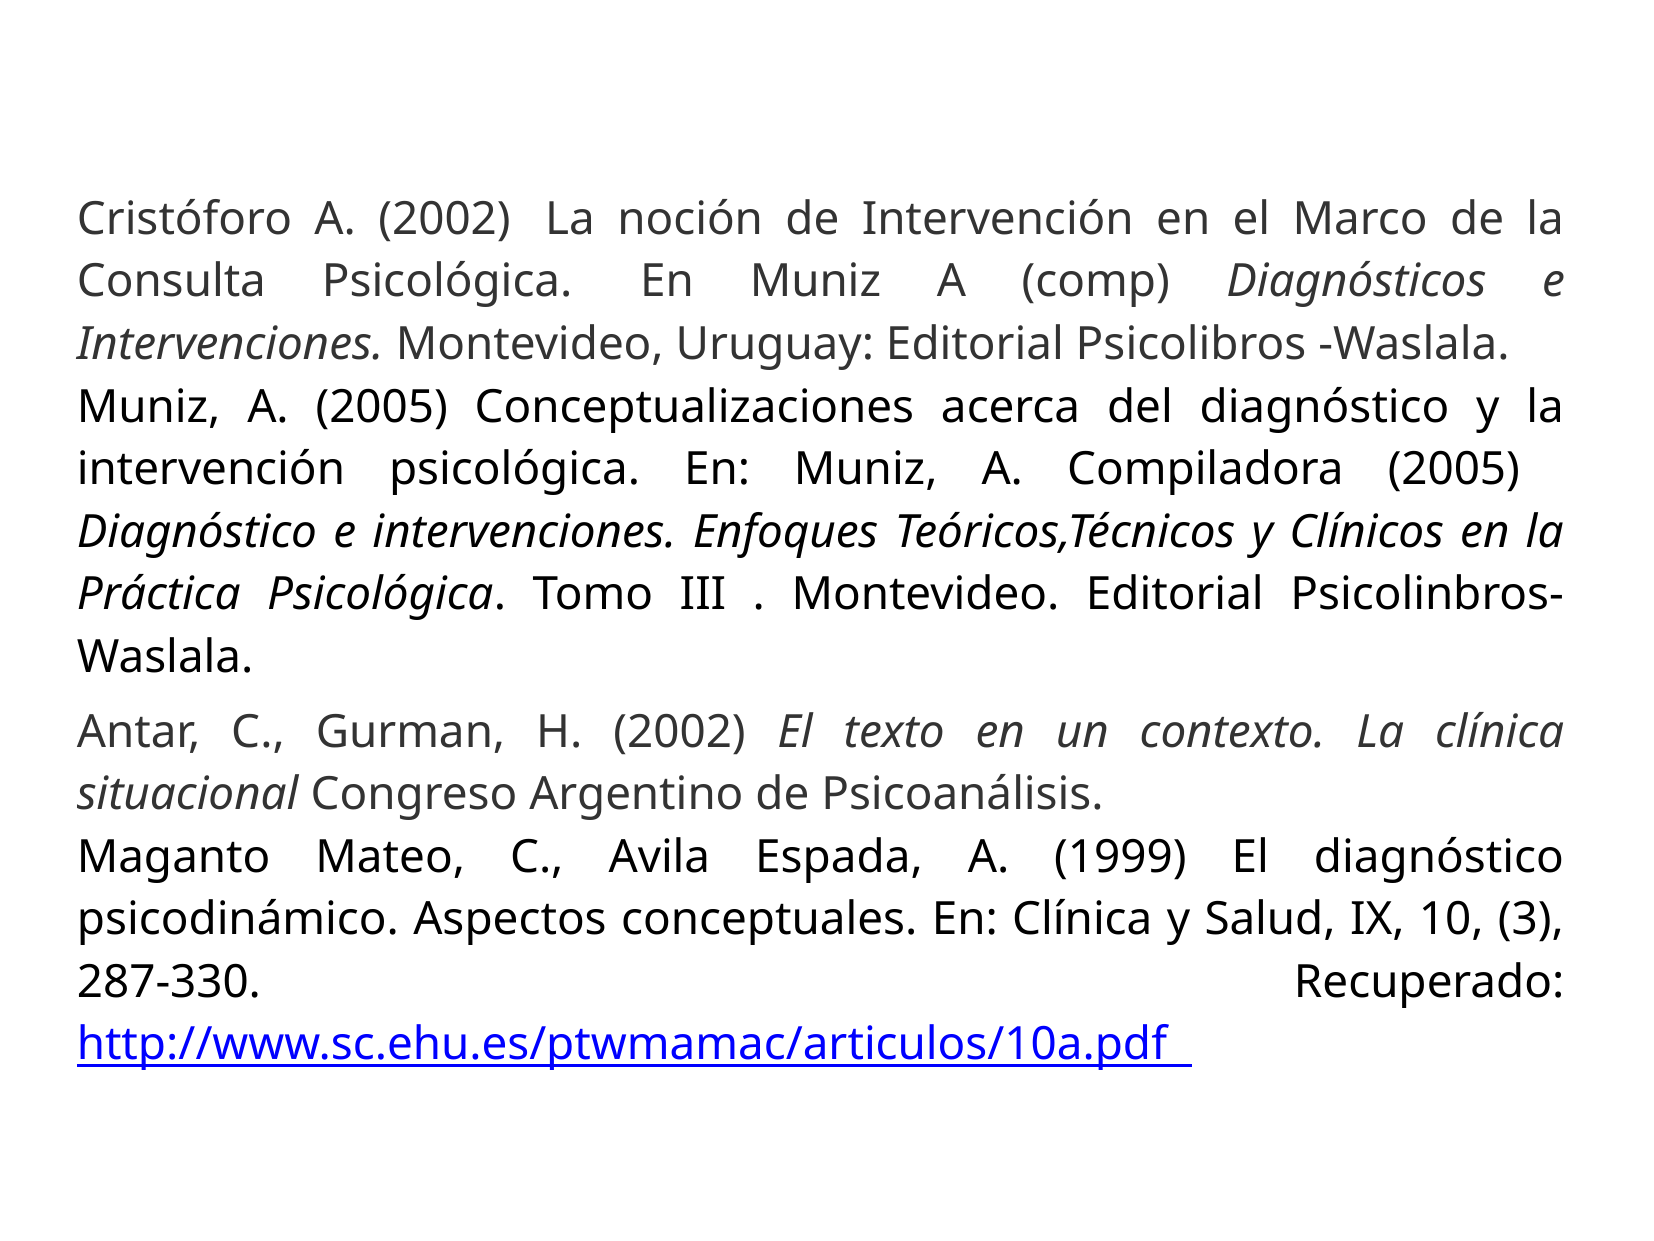

# Cristóforo A. (2002)  La noción de Intervención en el Marco de la Consulta Psicológica.  En Muniz A (comp) Diagnósticos e Intervenciones. Montevideo, Uruguay: Editorial Psicolibros -Waslala.
Muniz, A. (2005) Conceptualizaciones acerca del diagnóstico y la intervención psicológica. En: Muniz, A. Compiladora (2005) Diagnóstico e intervenciones. Enfoques Teóricos,Técnicos y Clínicos en la Práctica Psicológica. Tomo III . Montevideo. Editorial Psicolinbros-Waslala.
Antar, C., Gurman, H. (2002) El texto en un contexto. La clínica situacional Congreso Argentino de Psicoanálisis.
Maganto Mateo, C., Avila Espada, A. (1999) El diagnóstico psicodinámico. Aspectos conceptuales. En: Clínica y Salud, IX, 10, (3), 287-330. Recuperado: http://www.sc.ehu.es/ptwmamac/articulos/10a.pdf